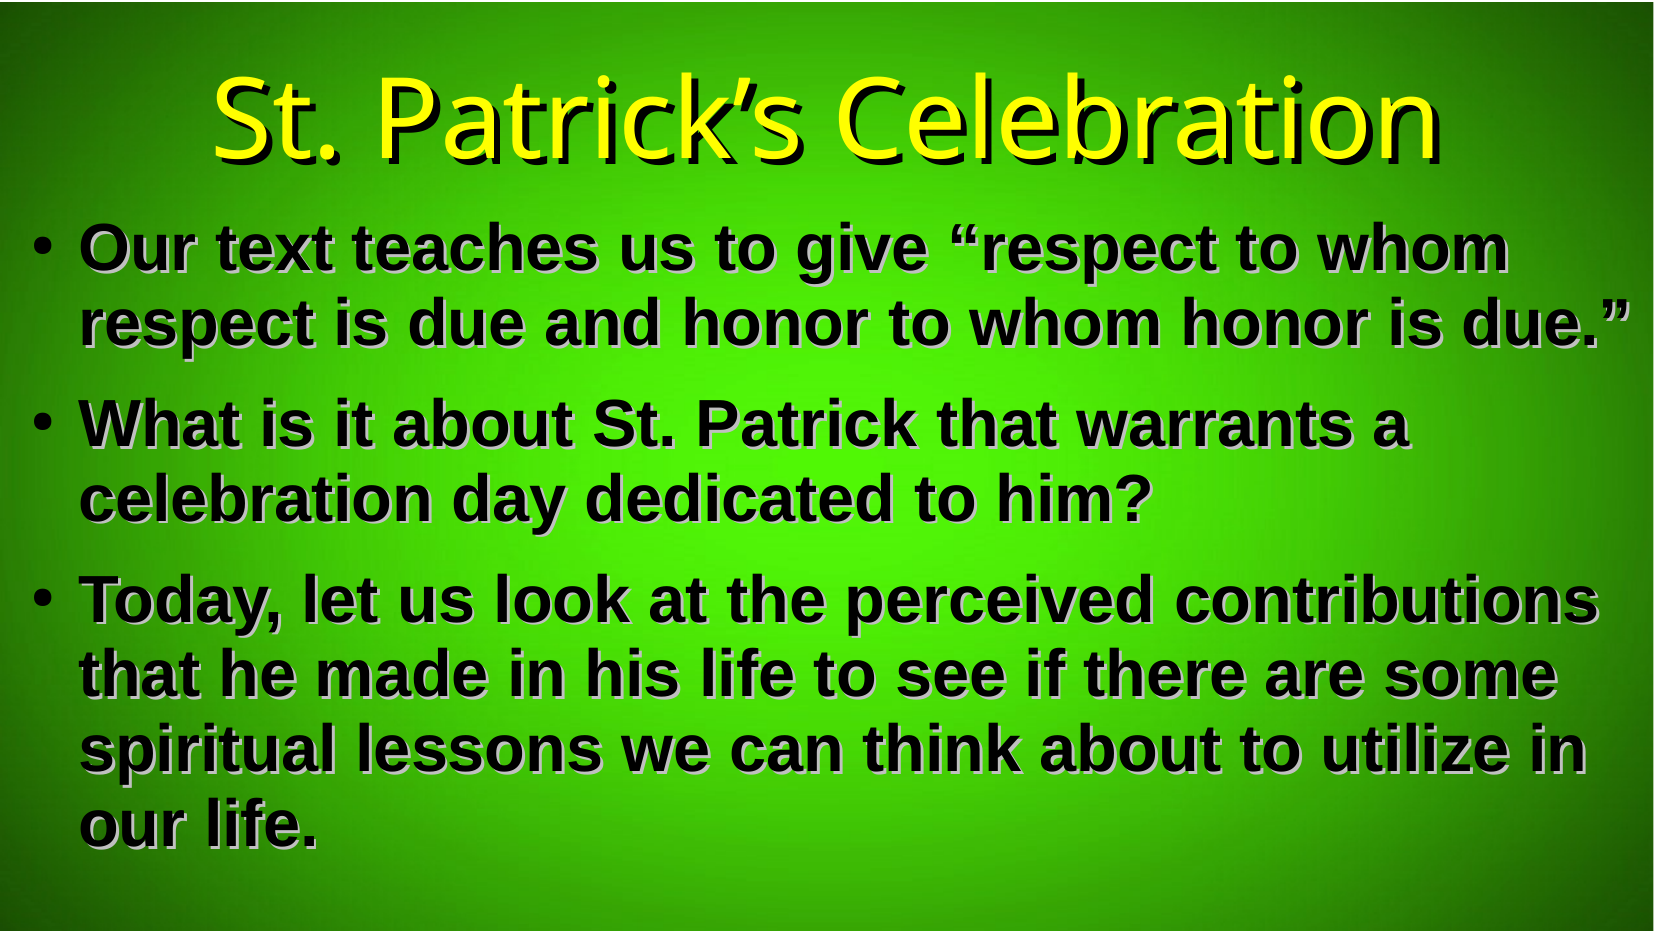

# St. Patrick’s Celebration
Our text teaches us to give “respect to whom respect is due and honor to whom honor is due.”
What is it about St. Patrick that warrants a celebration day dedicated to him?
Today, let us look at the perceived contributions that he made in his life to see if there are some spiritual lessons we can think about to utilize in our life.